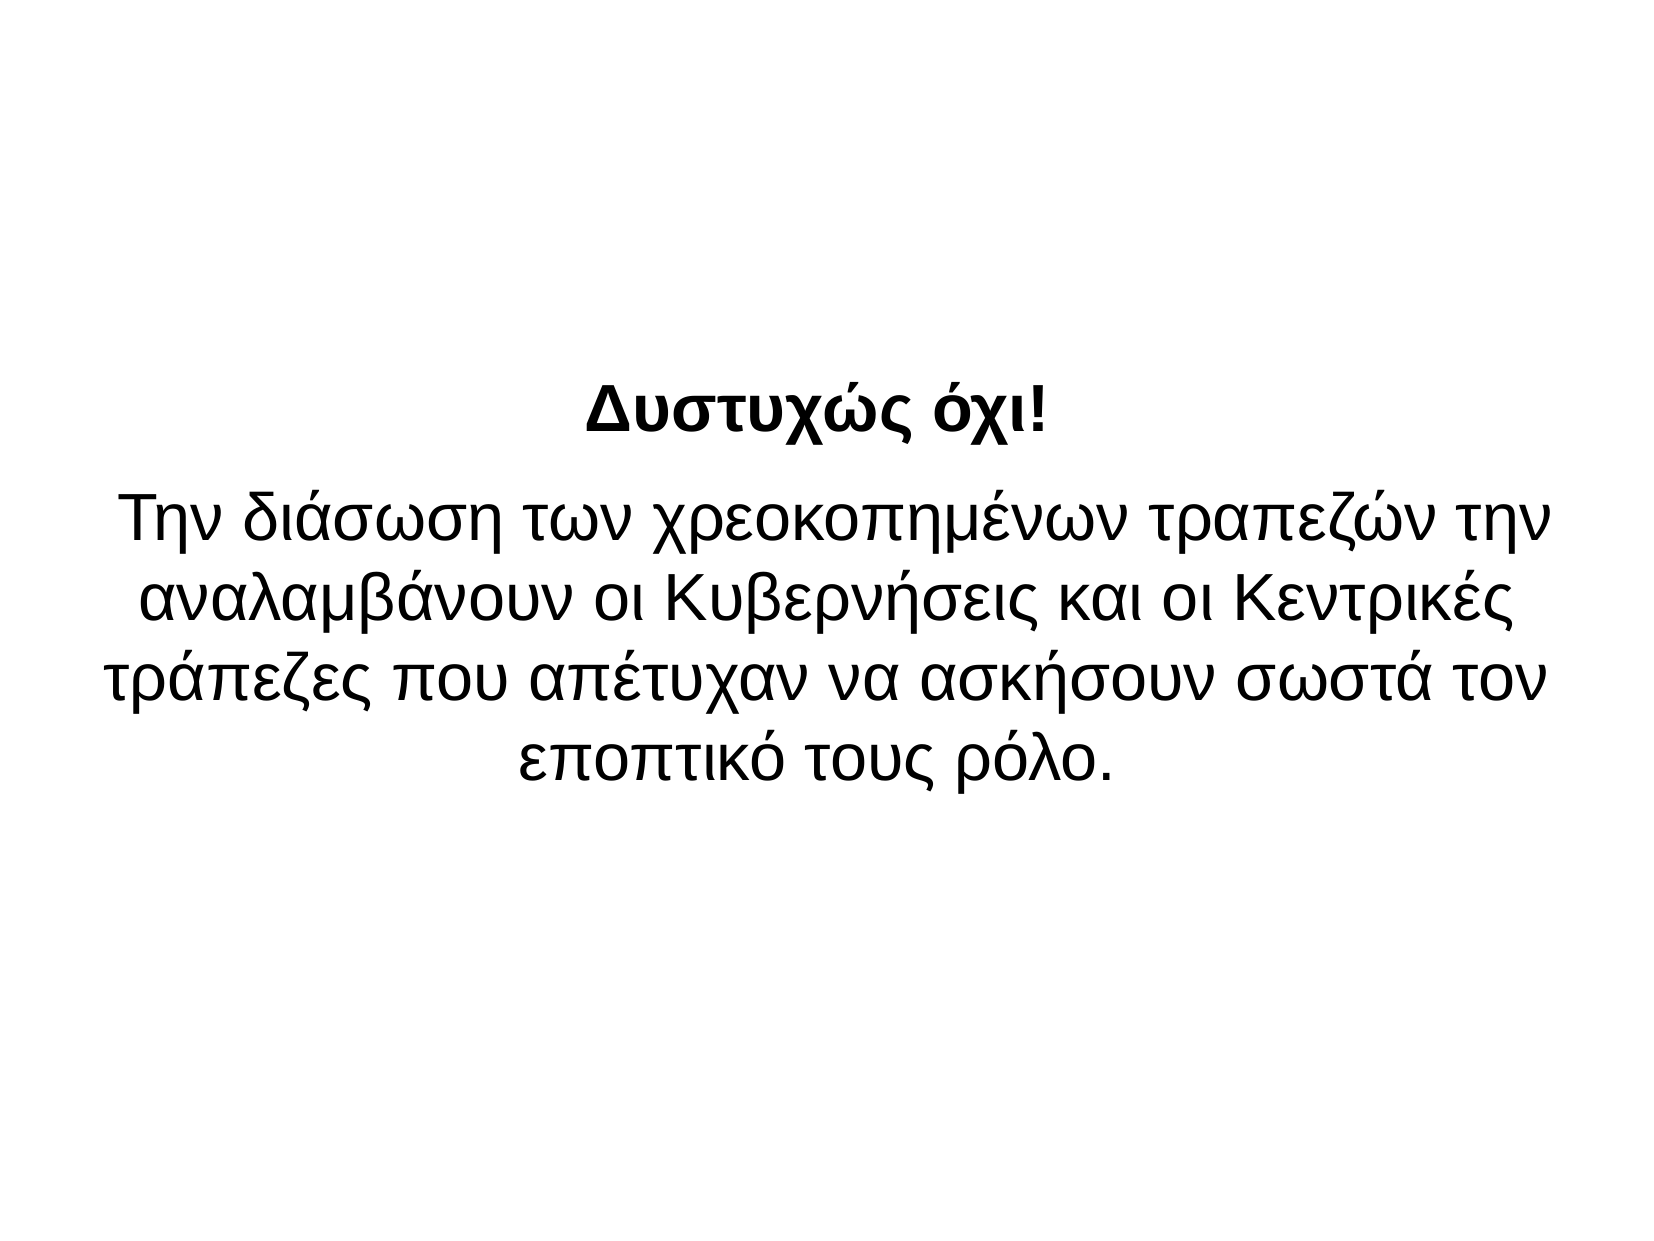

# Δυστυχώς όχι!
 Την διάσωση των χρεοκοπημένων τραπεζών την αναλαμβάνουν οι Κυβερνήσεις και οι Κεντρικές τράπεζες που απέτυχαν να ασκήσουν σωστά τον εποπτικό τους ρόλο.